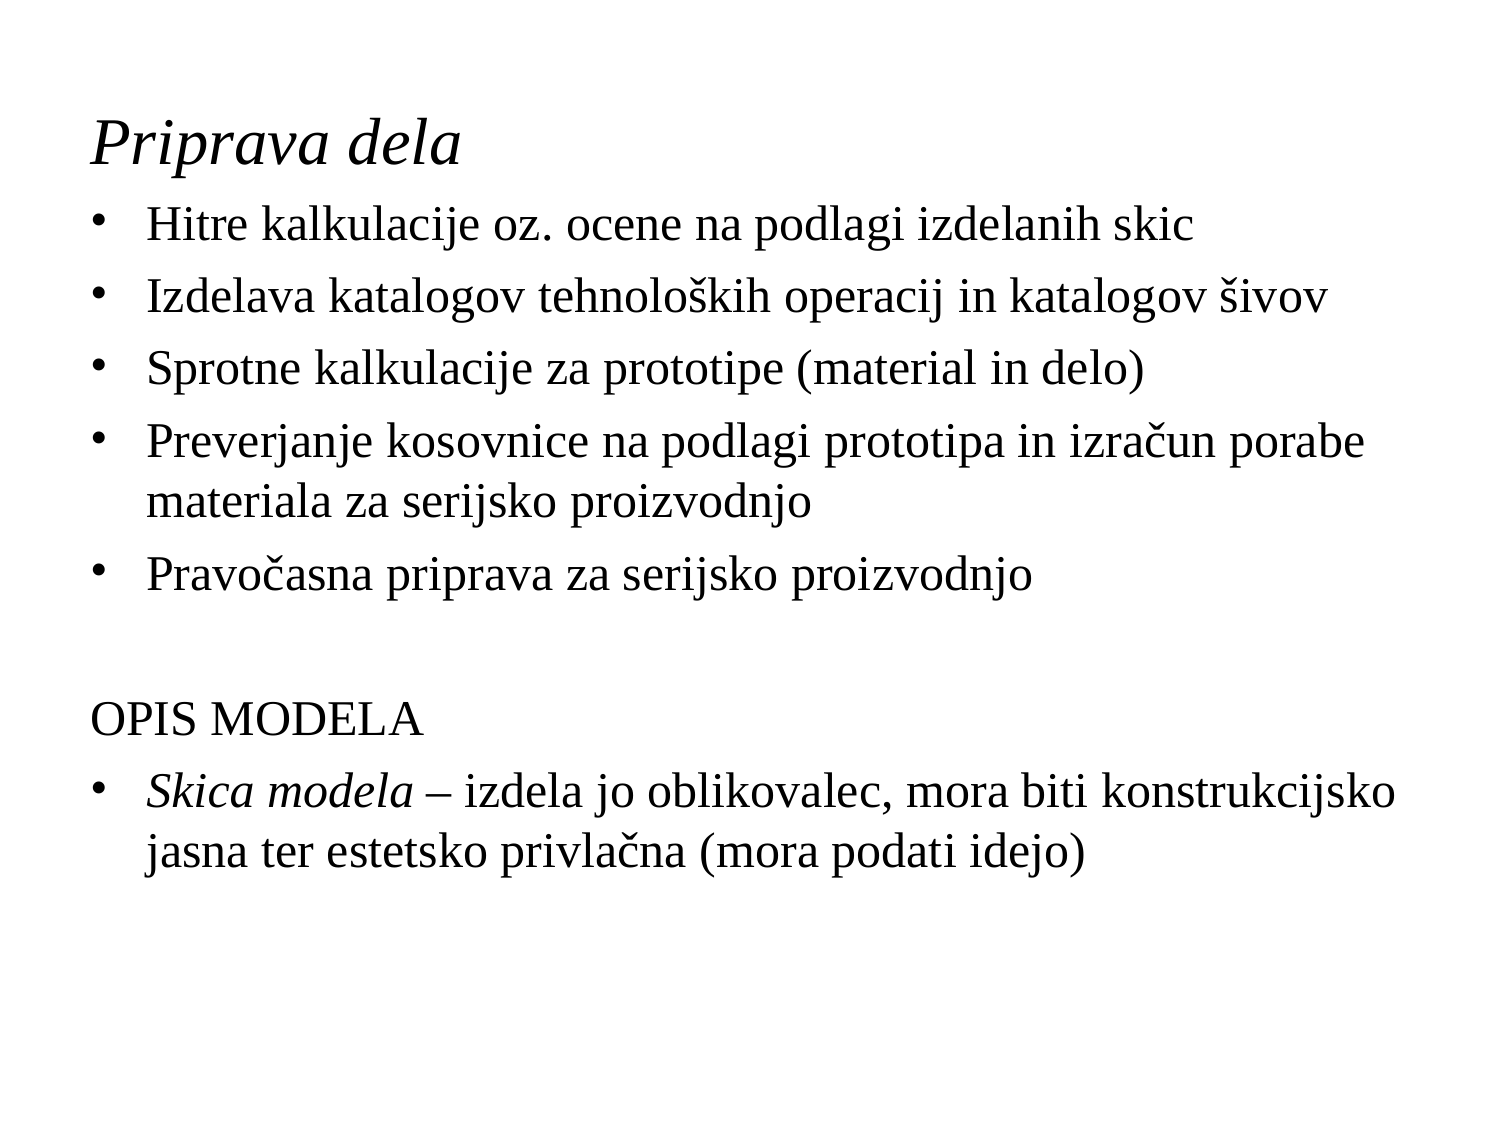

# Priprava dela
Hitre kalkulacije oz. ocene na podlagi izdelanih skic
Izdelava katalogov tehnoloških operacij in katalogov šivov
Sprotne kalkulacije za prototipe (material in delo)
Preverjanje kosovnice na podlagi prototipa in izračun porabe materiala za serijsko proizvodnjo
Pravočasna priprava za serijsko proizvodnjo
OPIS MODELA
Skica modela – izdela jo oblikovalec, mora biti konstrukcijsko jasna ter estetsko privlačna (mora podati idejo)